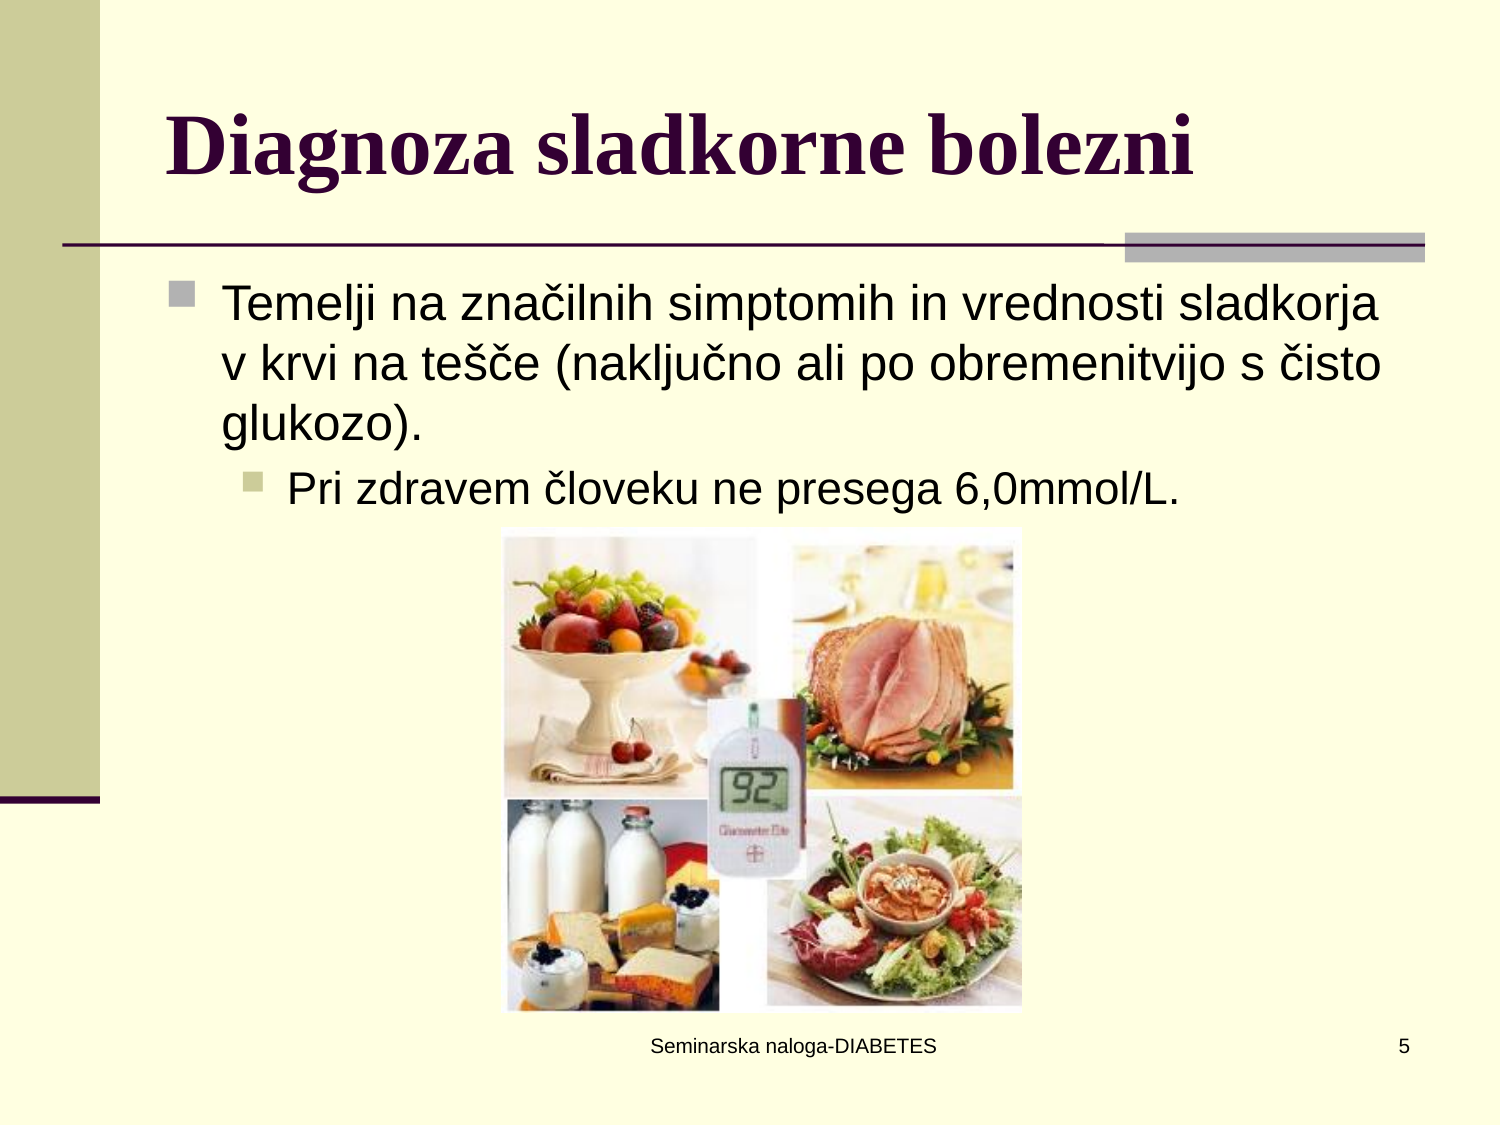

# Diagnoza sladkorne bolezni
Temelji na značilnih simptomih in vrednosti sladkorja v krvi na tešče (naključno ali po obremenitvijo s čisto glukozo).
Pri zdravem človeku ne presega 6,0mmol/L.
Seminarska naloga-DIABETES